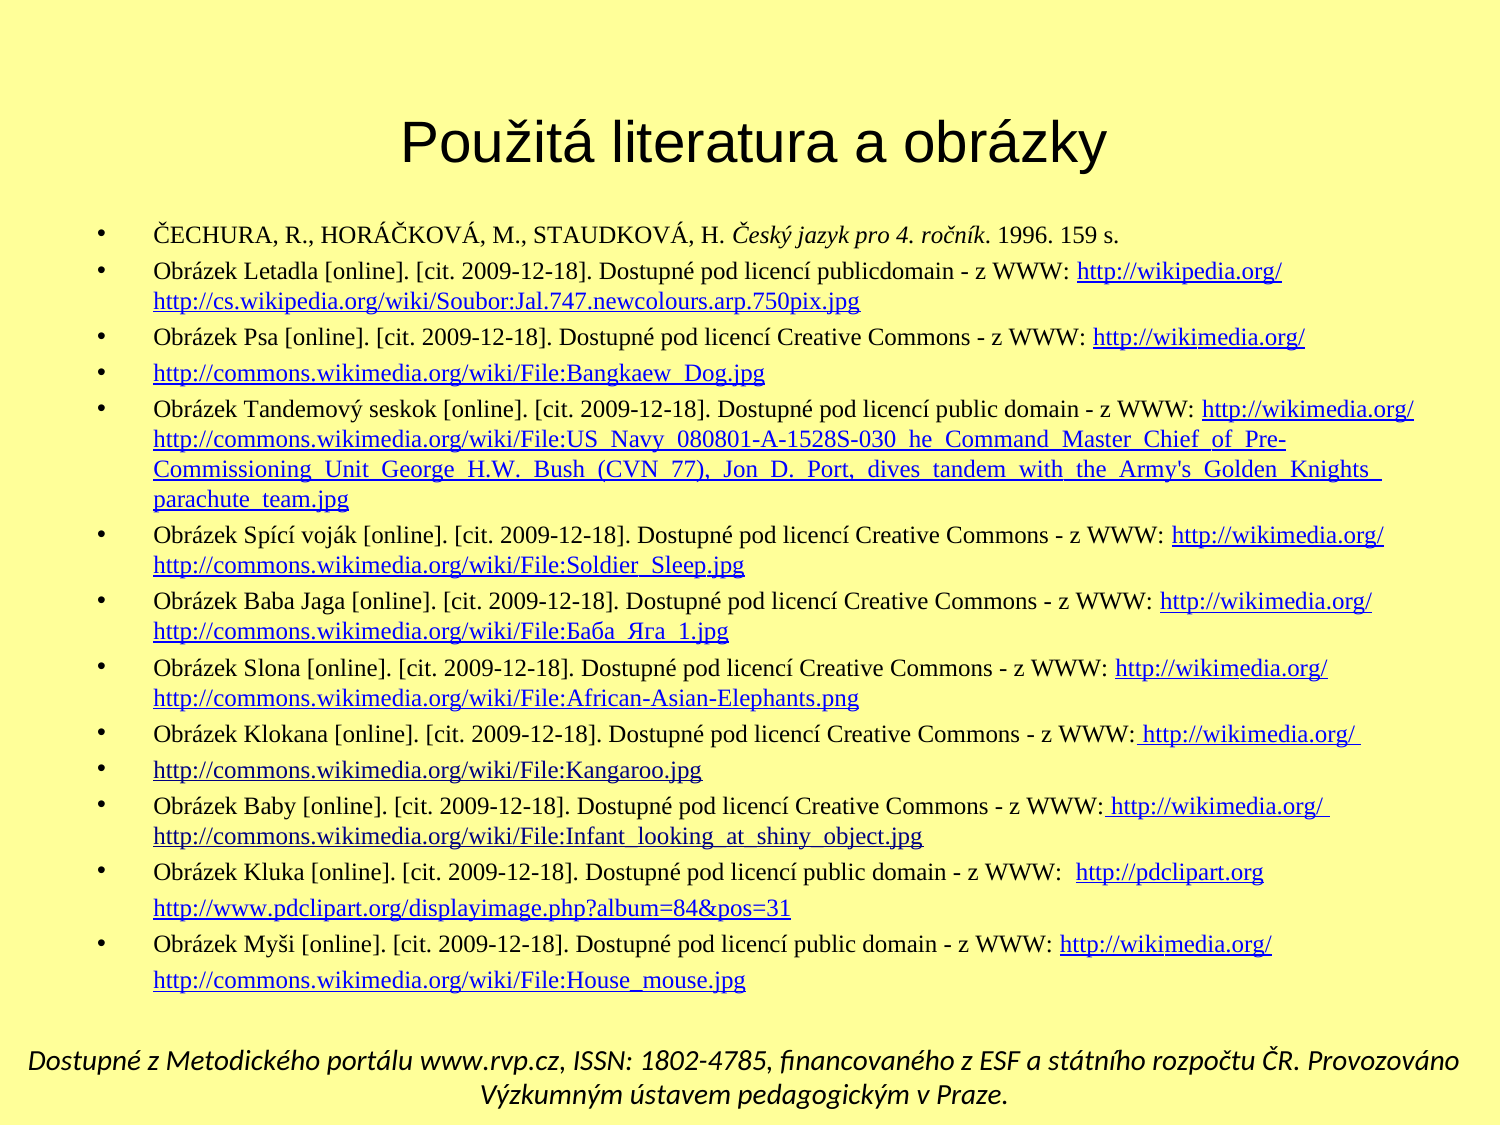

# Použitá literatura a obrázky
ČECHURA, R., HORÁČKOVÁ, M., STAUDKOVÁ, H. Český jazyk pro 4. ročník. 1996. 159 s.
Obrázek Letadla [online]. [cit. 2009-12-18]. Dostupné pod licencí publicdomain - z WWW: http://wikipedia.org/ http://cs.wikipedia.org/wiki/Soubor:Jal.747.newcolours.arp.750pix.jpg
Obrázek Psa [online]. [cit. 2009-12-18]. Dostupné pod licencí Creative Commons - z WWW: http://wikimedia.org/
http://commons.wikimedia.org/wiki/File:Bangkaew_Dog.jpg
Obrázek Tandemový seskok [online]. [cit. 2009-12-18]. Dostupné pod licencí public domain - z WWW: http://wikimedia.org/
http://commons.wikimedia.org/wiki/File:US_Navy_080801-A-1528S-030_he_Command_Master_Chief_of_Pre-Commissioning_Unit_George_H.W._Bush_(CVN_77),_Jon_D._Port,_dives_tandem_with_the_Army's_Golden_Knights_parachute_team.jpg
Obrázek Spící voják [online]. [cit. 2009-12-18]. Dostupné pod licencí Creative Commons - z WWW: http://wikimedia.org/ http://commons.wikimedia.org/wiki/File:Soldier_Sleep.jpg
Obrázek Baba Jaga [online]. [cit. 2009-12-18]. Dostupné pod licencí Creative Commons - z WWW: http://wikimedia.org/ http://commons.wikimedia.org/wiki/File:Баба_Яга_1.jpg
Obrázek Slona [online]. [cit. 2009-12-18]. Dostupné pod licencí Creative Commons - z WWW: http://wikimedia.org/
http://commons.wikimedia.org/wiki/File:African-Asian-Elephants.png
Obrázek Klokana [online]. [cit. 2009-12-18]. Dostupné pod licencí Creative Commons - z WWW: http://wikimedia.org/
http://commons.wikimedia.org/wiki/File:Kangaroo.jpg
Obrázek Baby [online]. [cit. 2009-12-18]. Dostupné pod licencí Creative Commons - z WWW: http://wikimedia.org/
http://commons.wikimedia.org/wiki/File:Infant_looking_at_shiny_object.jpg
Obrázek Kluka [online]. [cit. 2009-12-18]. Dostupné pod licencí public domain - z WWW:  http://pdclipart.org
http://www.pdclipart.org/displayimage.php?album=84&pos=31
Obrázek Myši [online]. [cit. 2009-12-18]. Dostupné pod licencí public domain - z WWW: http://wikimedia.org/
http://commons.wikimedia.org/wiki/File:House_mouse.jpg
Dostupné z Metodického portálu www.rvp.cz, ISSN: 1802-4785, financovaného z ESF a státního rozpočtu ČR. Provozováno Výzkumným ústavem pedagogickým v Praze.